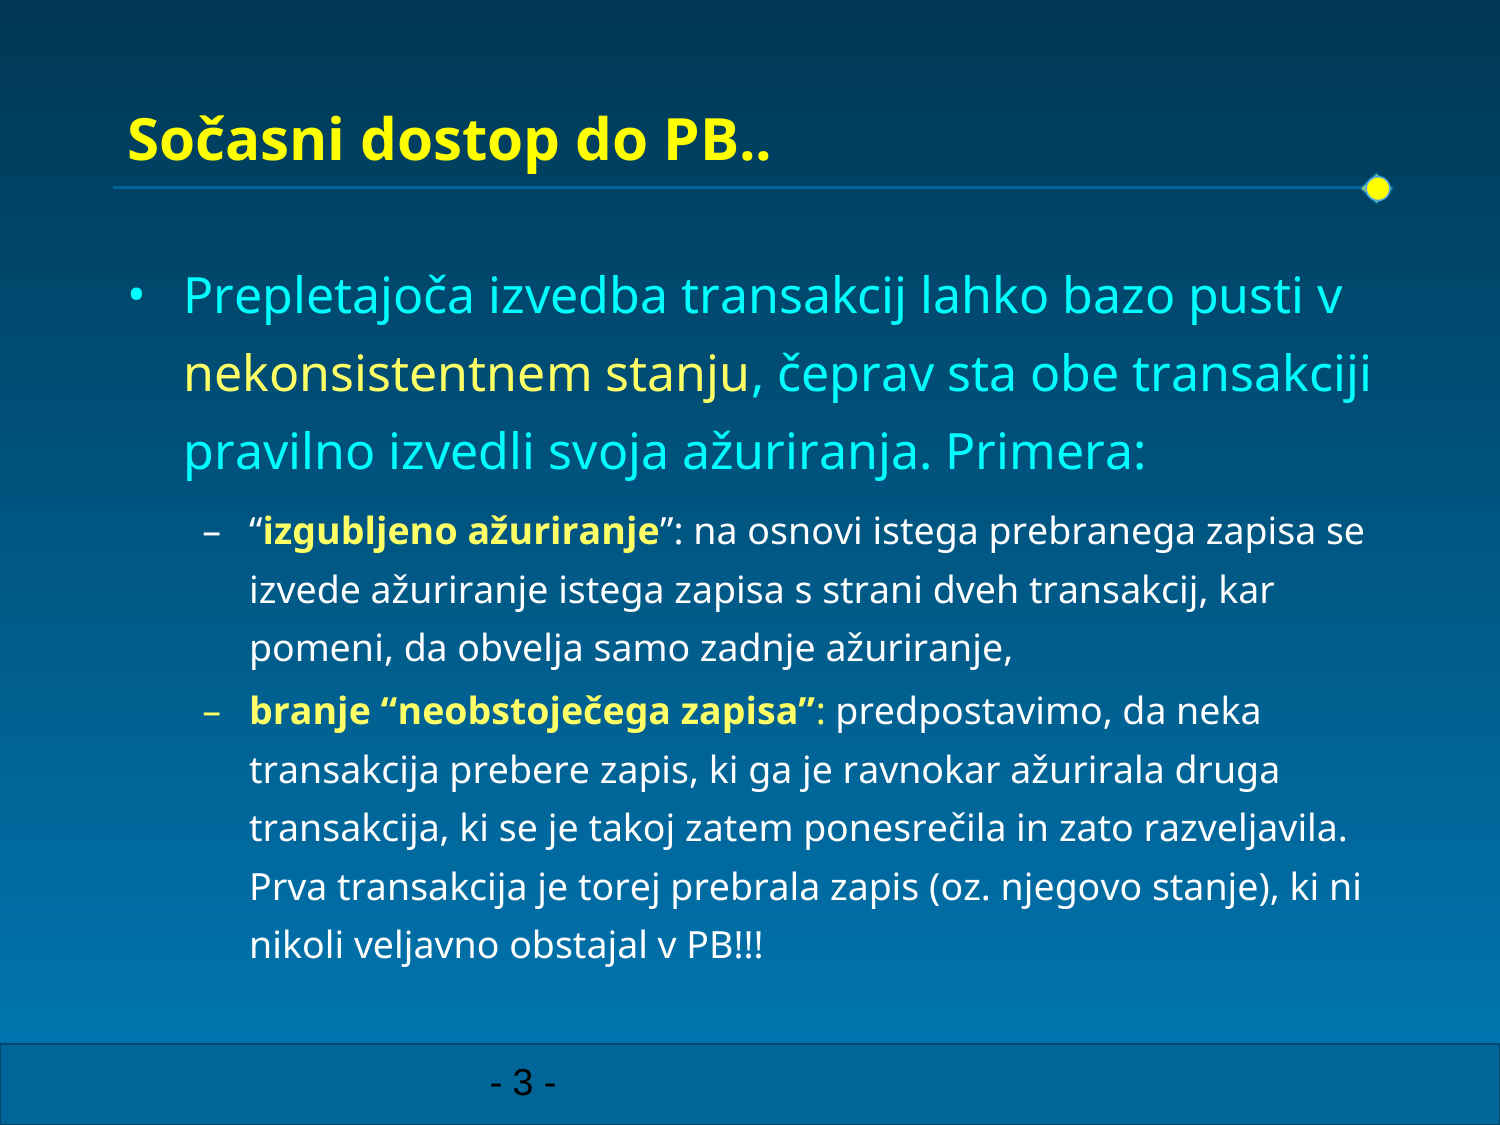

# Sočasni dostop do PB..
Prepletajoča izvedba transakcij lahko bazo pusti v nekonsistentnem stanju, čeprav sta obe transakciji pravilno izvedli svoja ažuriranja. Primera:
“izgubljeno ažuriranje”: na osnovi istega prebranega zapisa se izvede ažuriranje istega zapisa s strani dveh transakcij, kar pomeni, da obvelja samo zadnje ažuriranje,
branje “neobstoječega zapisa”: predpostavimo, da neka transakcija prebere zapis, ki ga je ravnokar ažurirala druga transakcija, ki se je takoj zatem ponesrečila in zato razveljavila. Prva transakcija je torej prebrala zapis (oz. njegovo stanje), ki ni nikoli veljavno obstajal v PB!!!